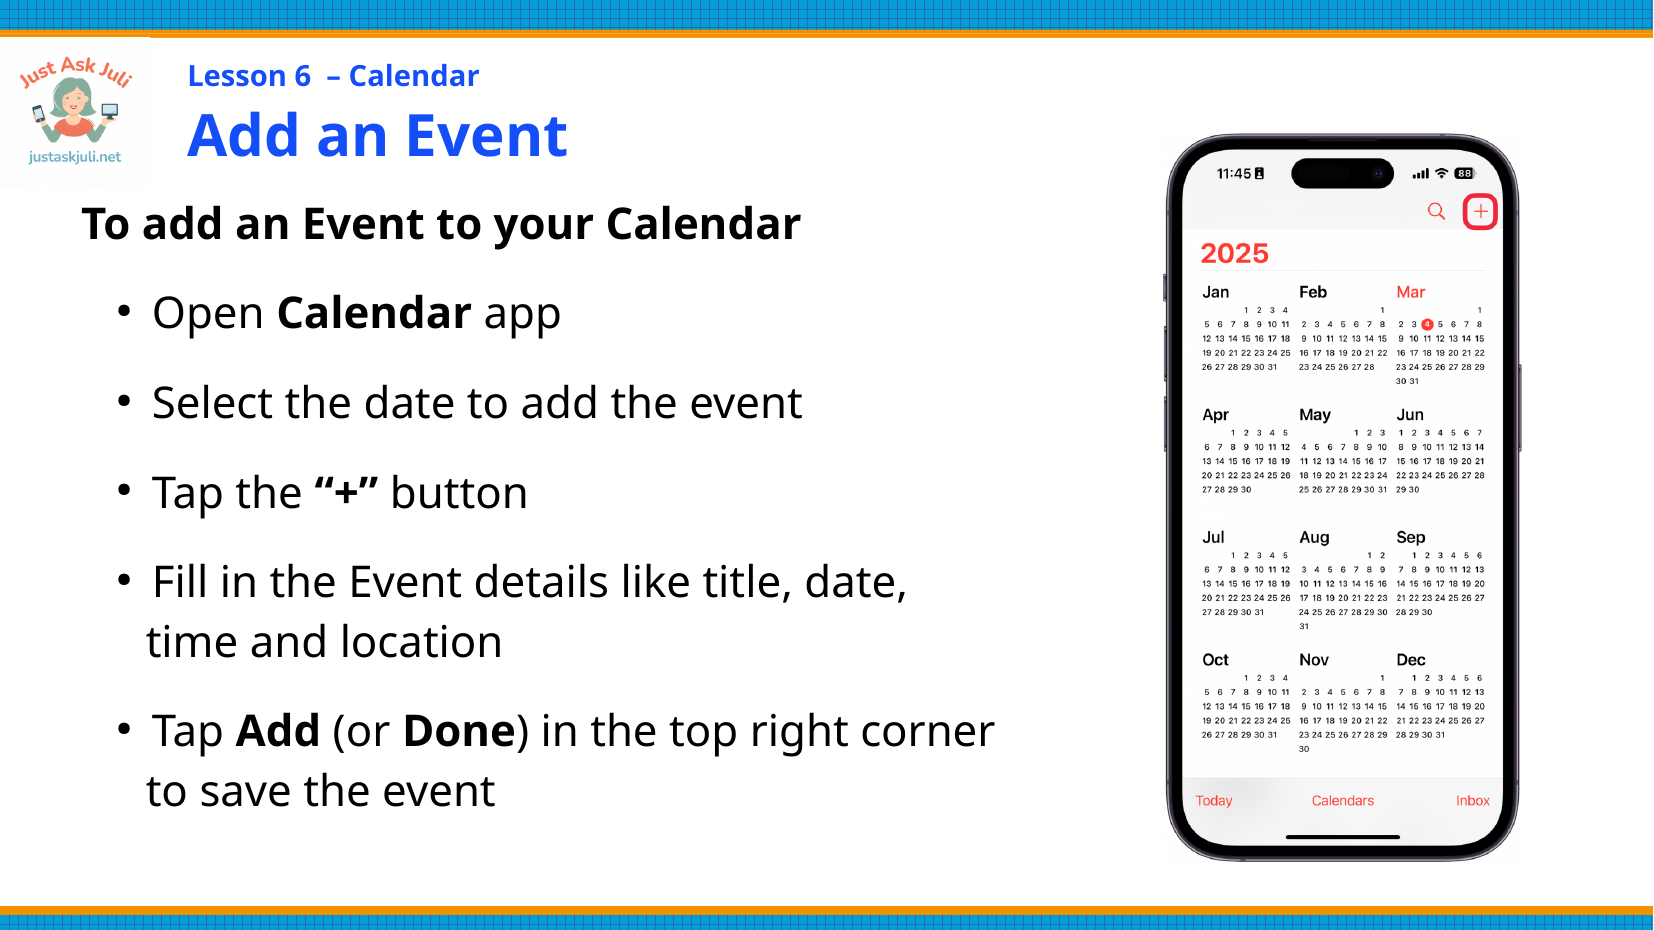

Lesson 6 – Calendar
Add an Event
To add an Event to your Calendar
Open Calendar app
Select the date to add the event
Tap the “+” button
Fill in the Event details like title, date, time and location
Tap Add (or Done) in the top right corner to save the event